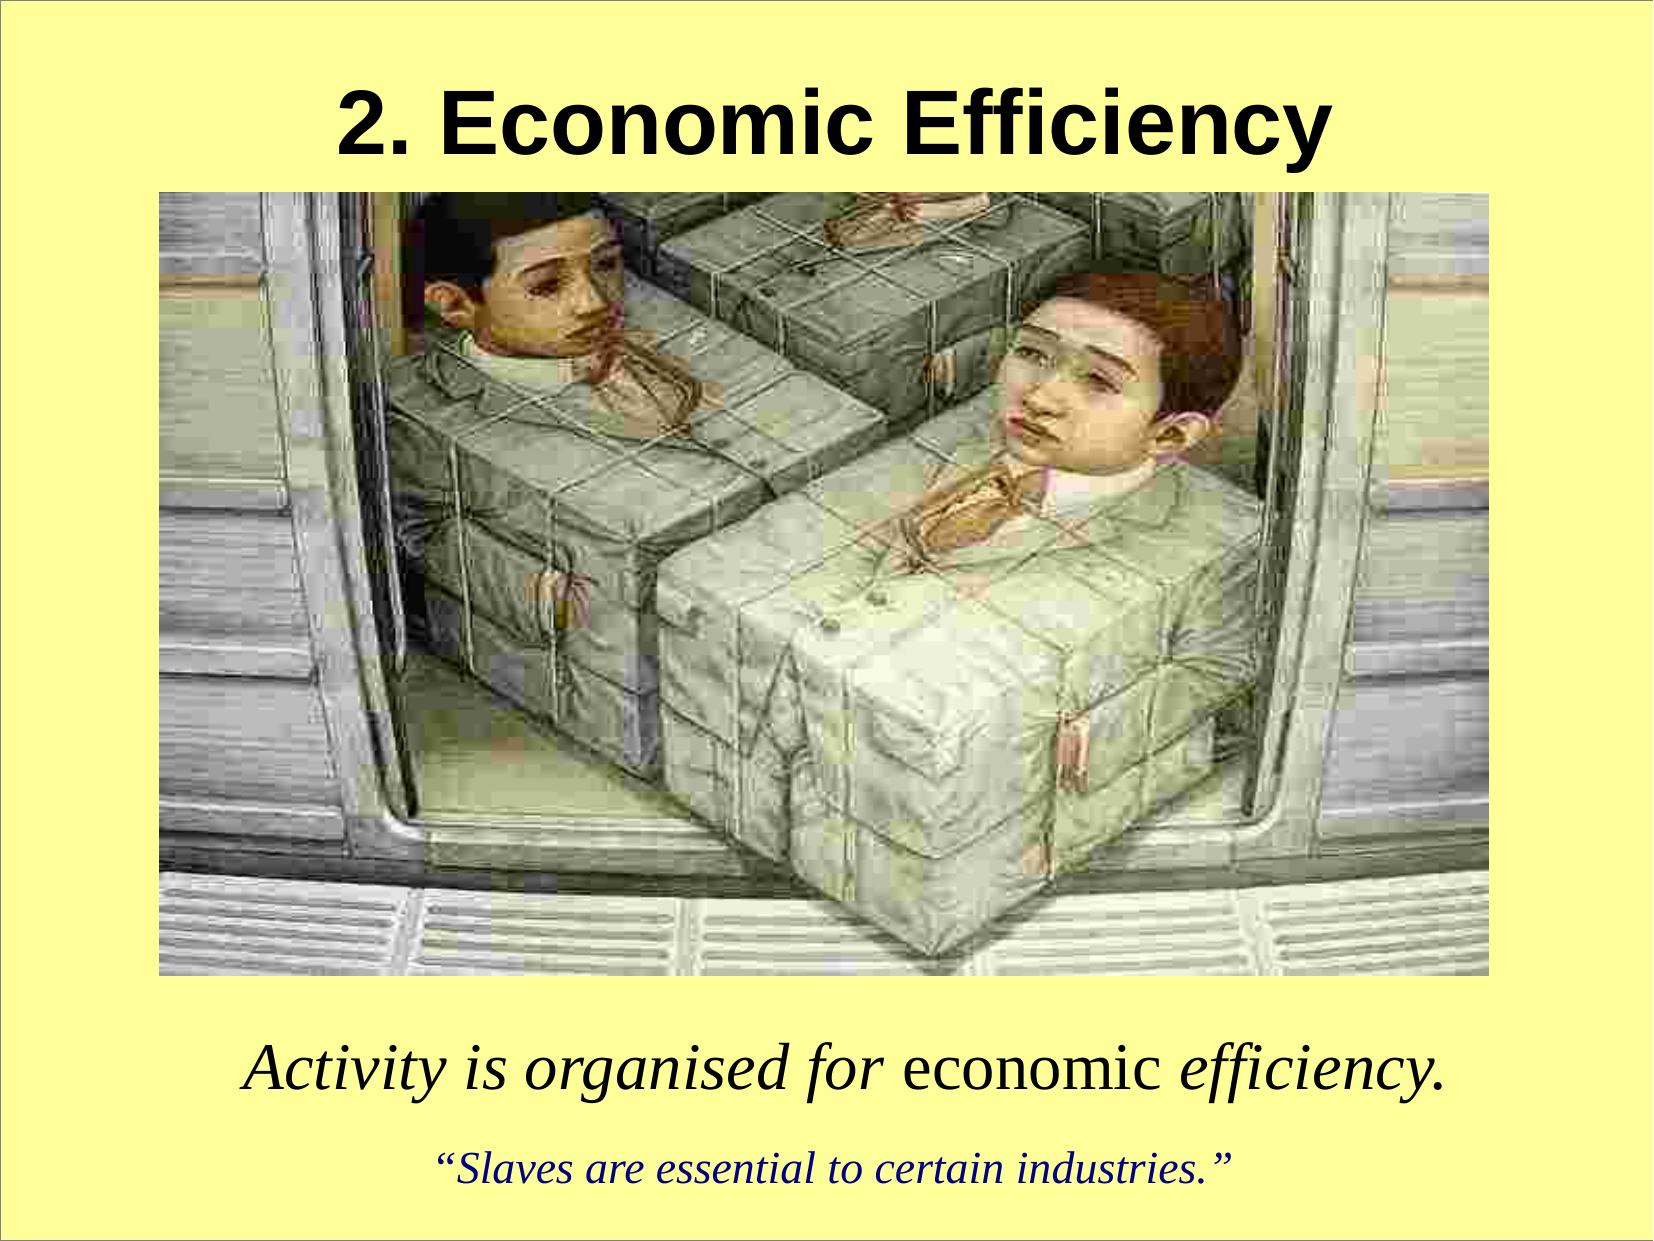

2. Economic Efficiency
Activity is organised for economic efficiency.
“Slaves are essential to certain industries.”